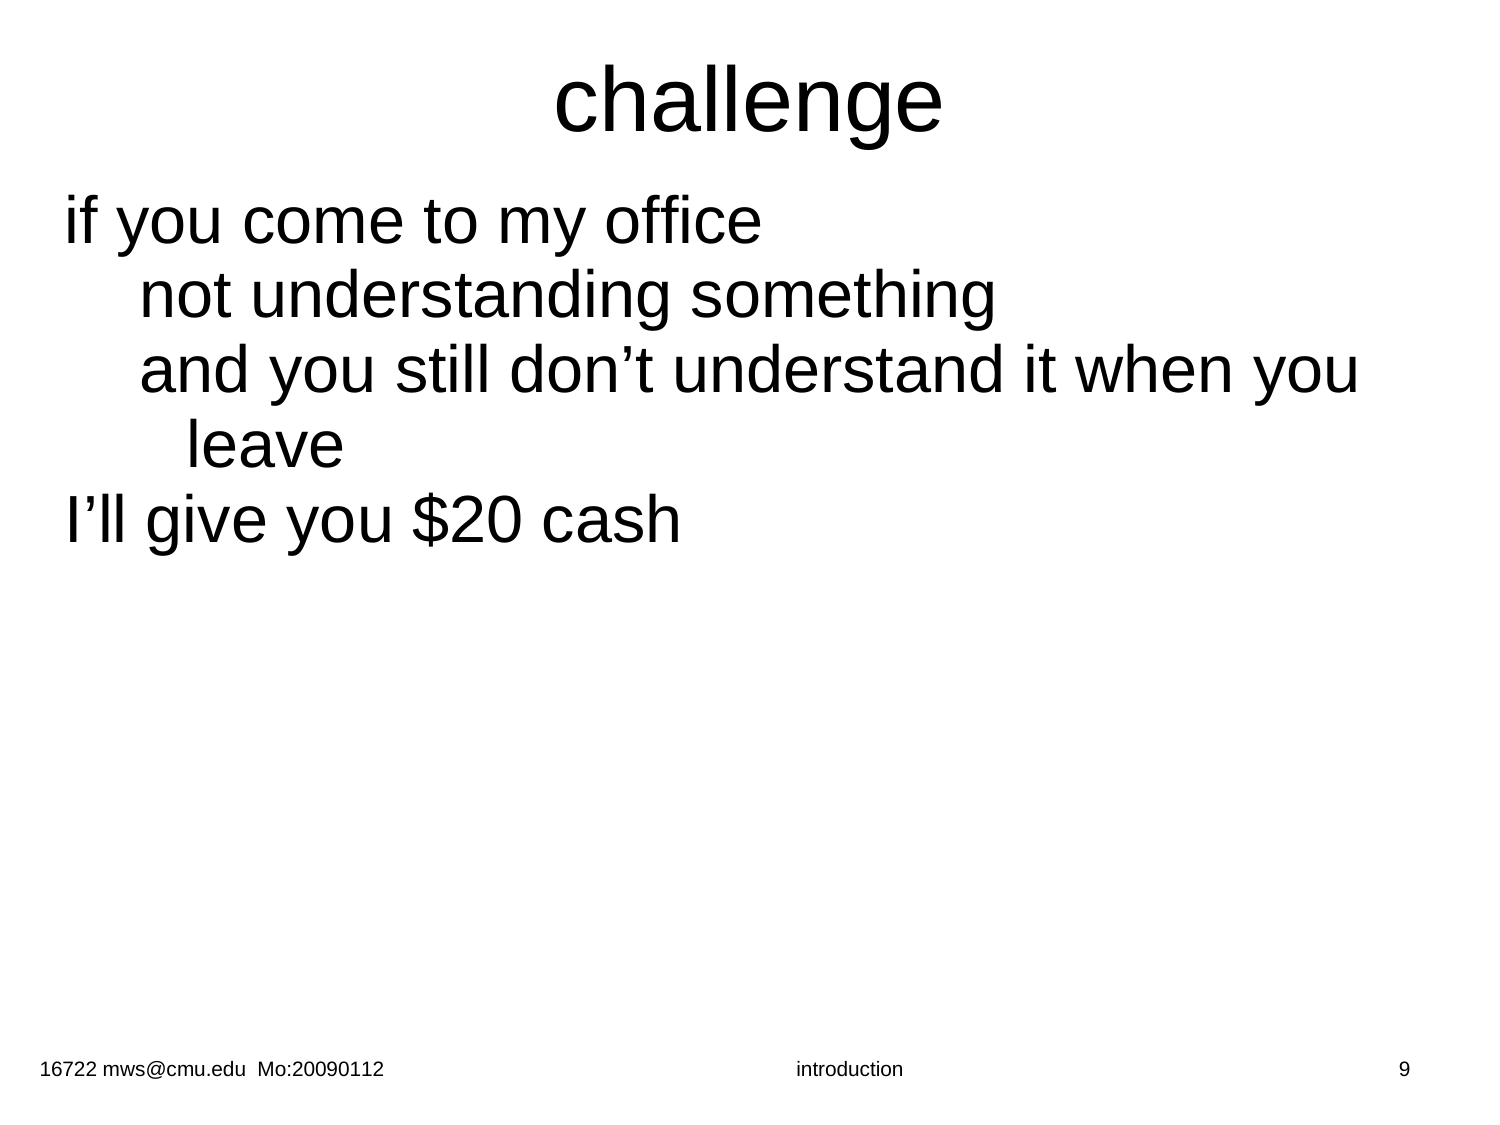

# challenge
if you come to my office
not understanding something
and you still don’t understand it when you leave
I’ll give you $20 cash
16722 mws@cmu.edu Mo:20090112
introduction
9